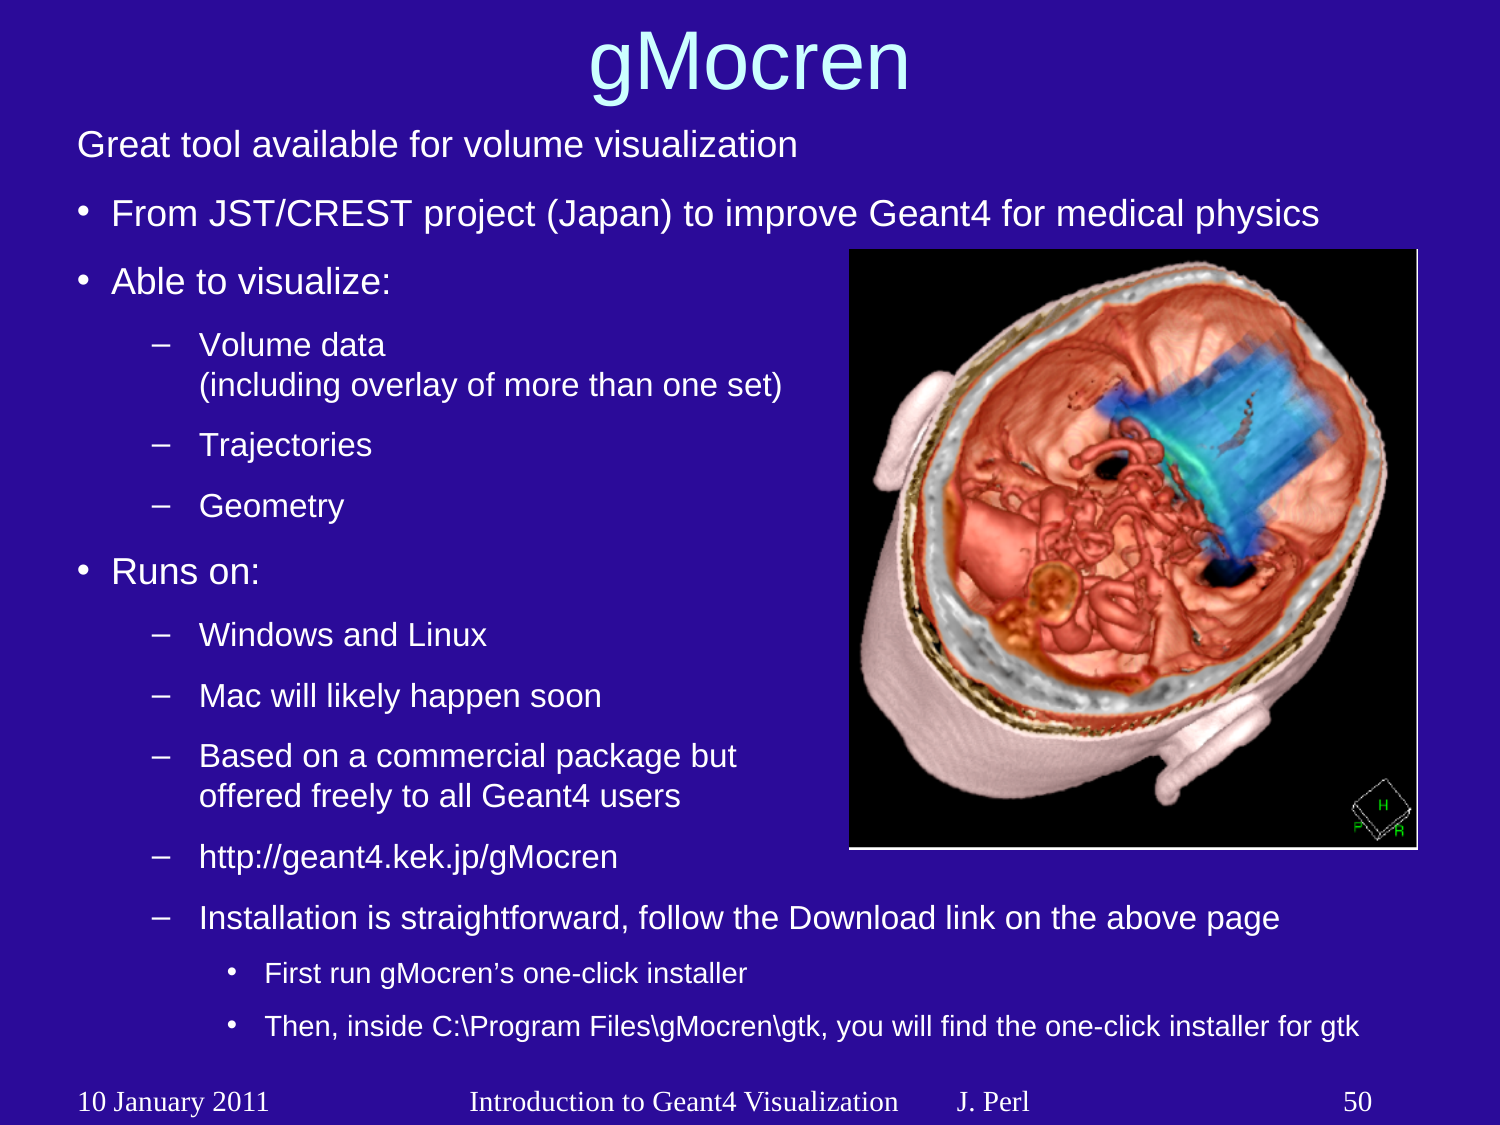

# gMocren
Great tool available for volume visualization
 From JST/CREST project (Japan) to improve Geant4 for medical physics
 Able to visualize:
Volume data
(including overlay of more than one set)
Trajectories
Geometry
 Runs on:
Windows and Linux
Mac will likely happen soon
Based on a commercial package but
offered freely to all Geant4 users
http://geant4.kek.jp/gMocren
Installation is straightforward, follow the Download link on the above page
First run gMocren’s one-click installer
Then, inside C:\Program Files\gMocren\gtk, you will find the one-click installer for gtk
10 January 2011
Introduction to Geant4 Visualization J. Perl
50